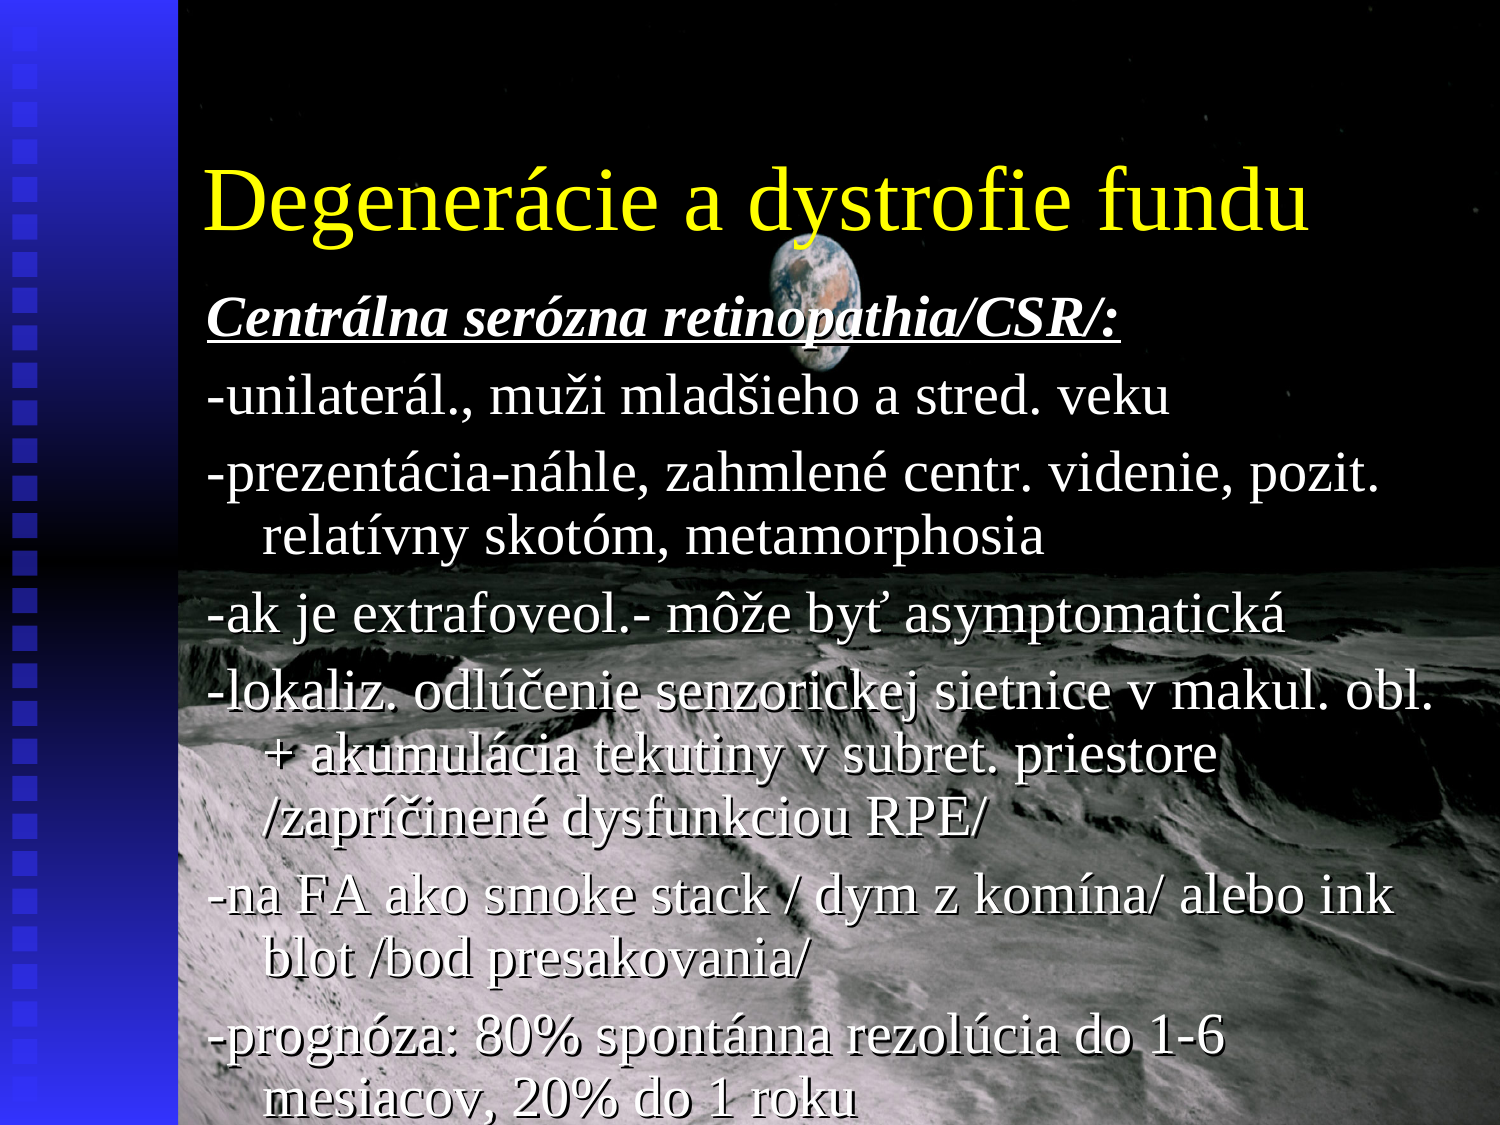

# Degenerácie a dystrofie fundu
Centrálna serózna retinopathia/CSR/:
-unilaterál., muži mladšieho a stred. veku
-prezentácia-náhle, zahmlené centr. videnie, pozit. relatívny skotóm, metamorphosia
-ak je extrafoveol.- môže byť asymptomatická
-lokaliz. odlúčenie senzorickej sietnice v makul. obl. + akumulácia tekutiny v subret. priestore /zapríčinené dysfunkciou RPE/
-na FA ako smoke stack / dym z komína/ alebo ink blot /bod presakovania/
-prognóza: 80% spontánna rezolúcia do 1-6 mesiacov, 20% do 1 roku
Th: Uniclophen , ALK/ juxta, extrafoveol./